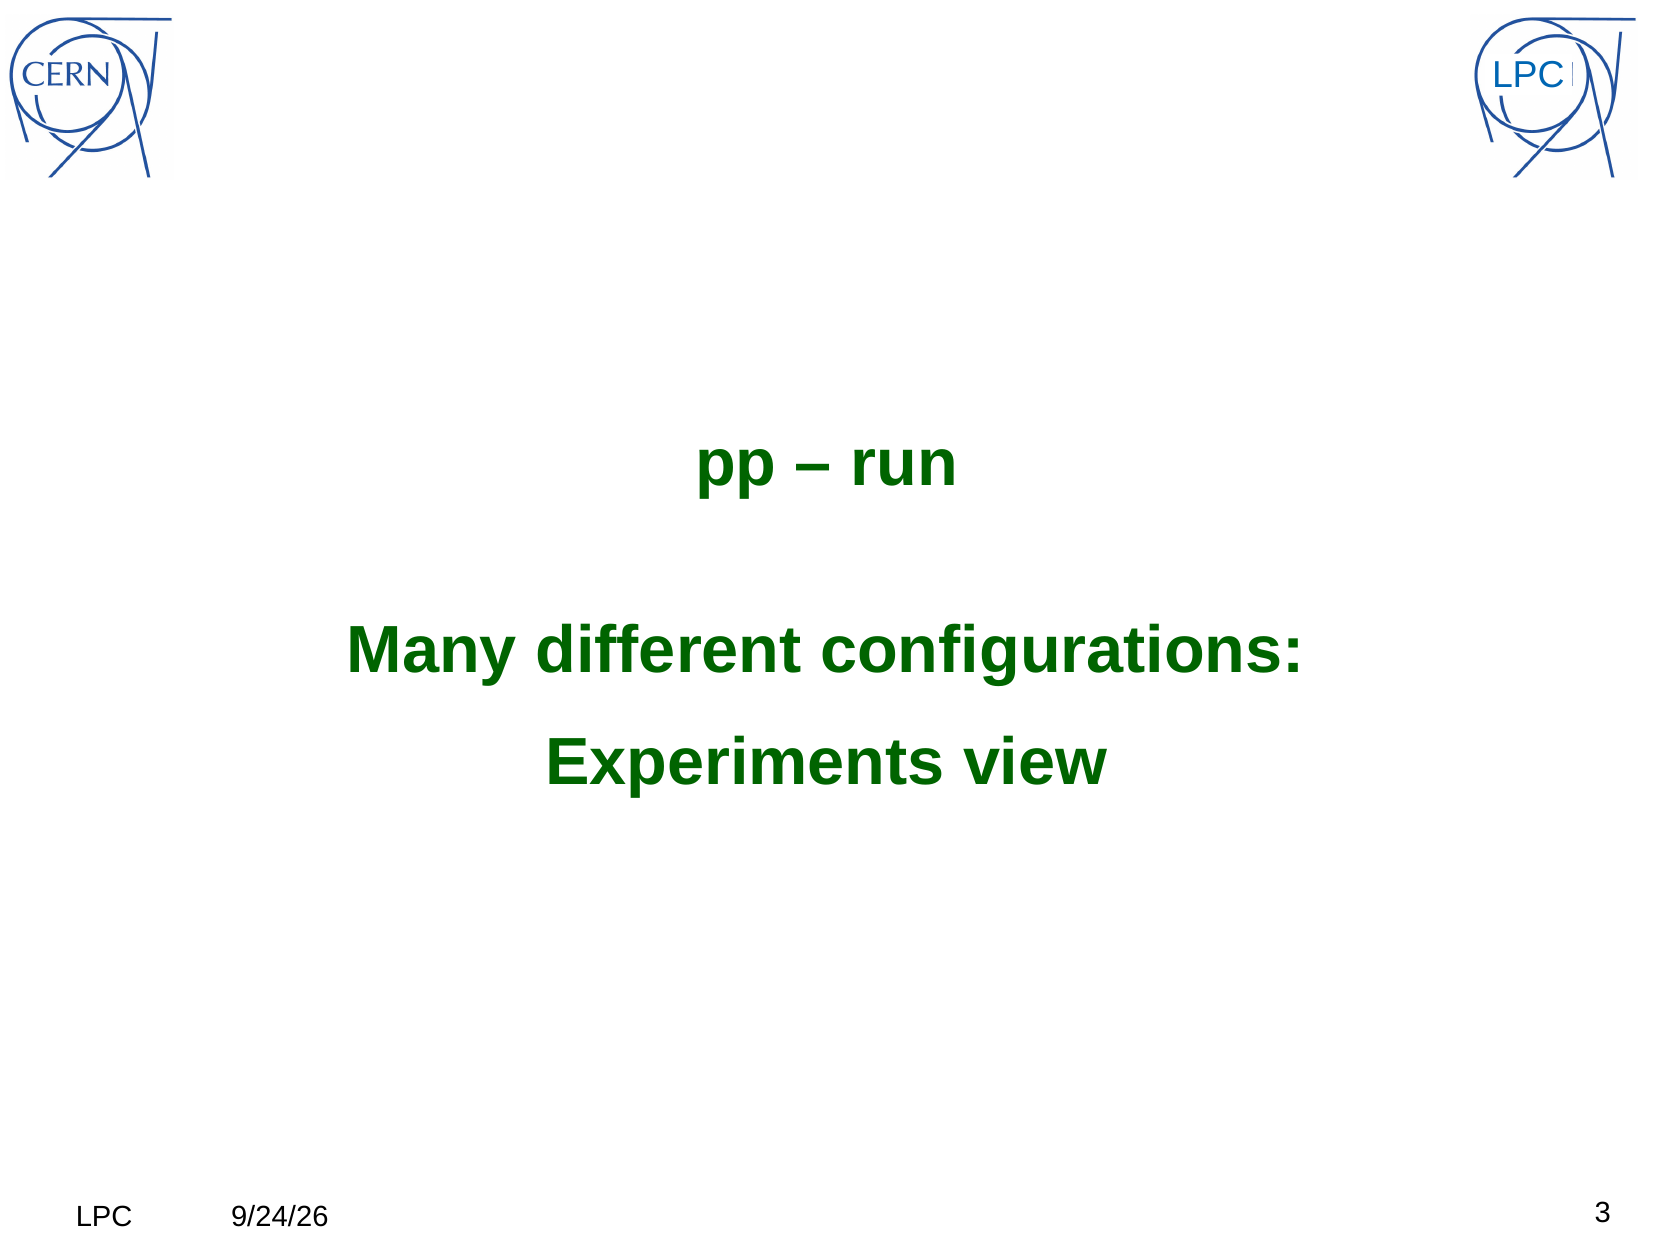

# pp – run
Many different configurations:
Experiments view